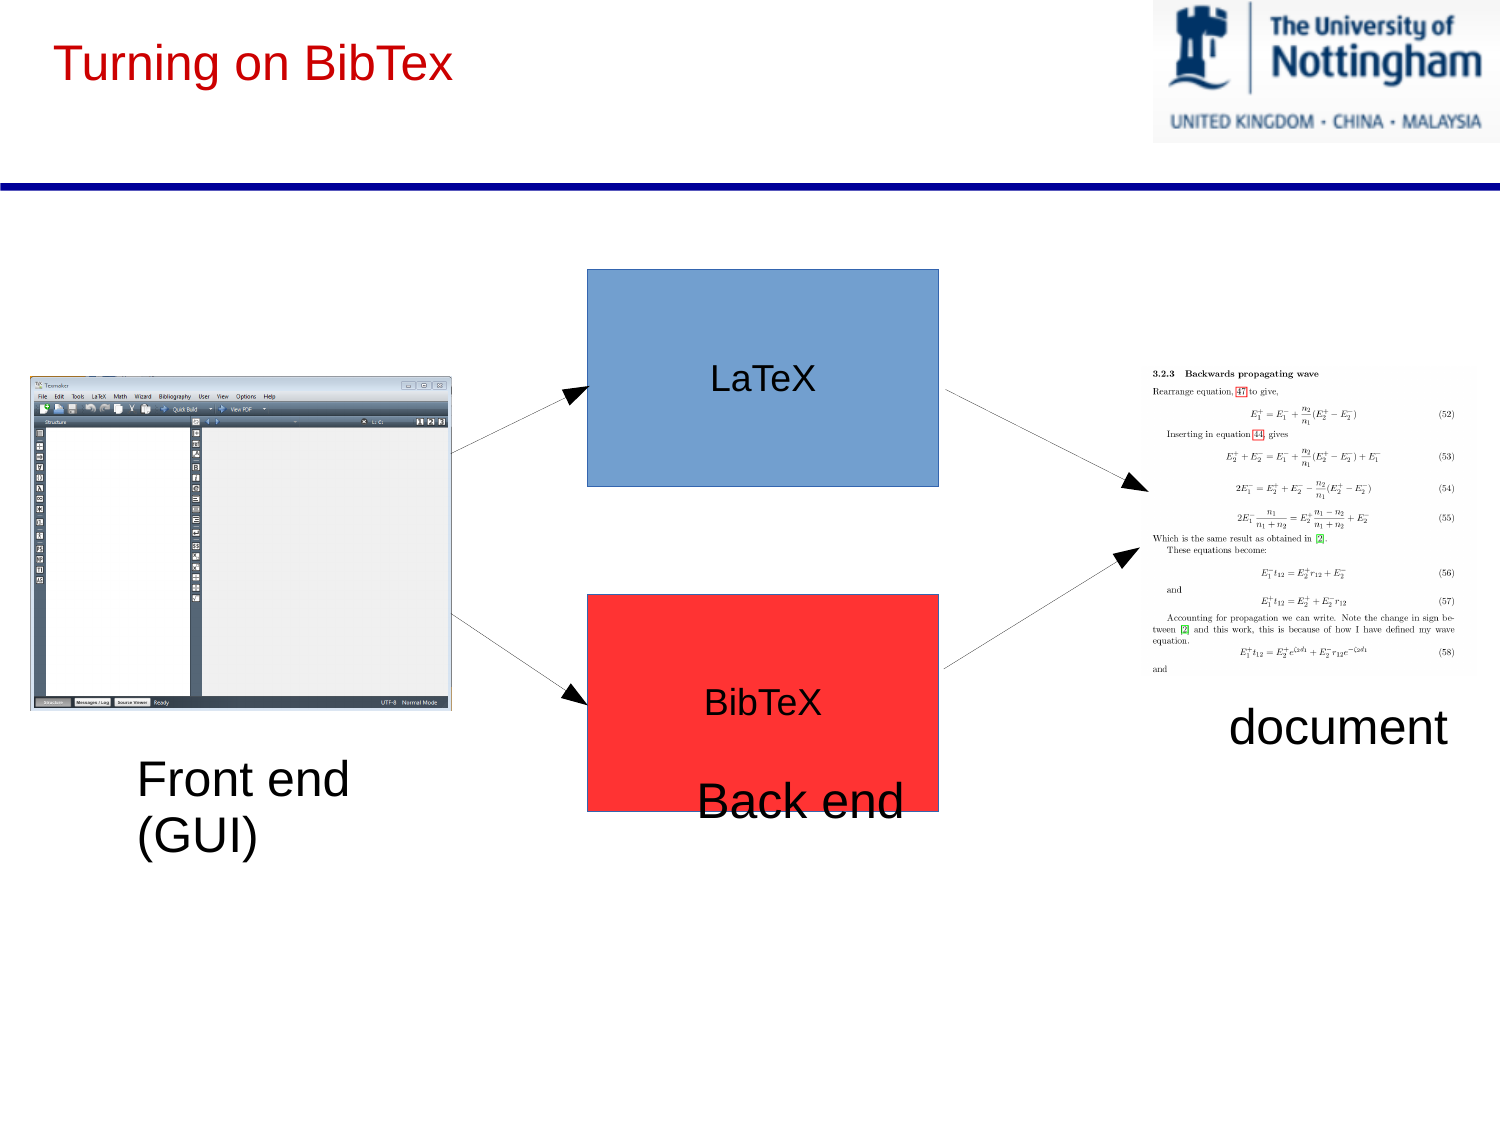

Turning on BibTex
LaTeX
BibTeX
document
Front end (GUI)
Back end